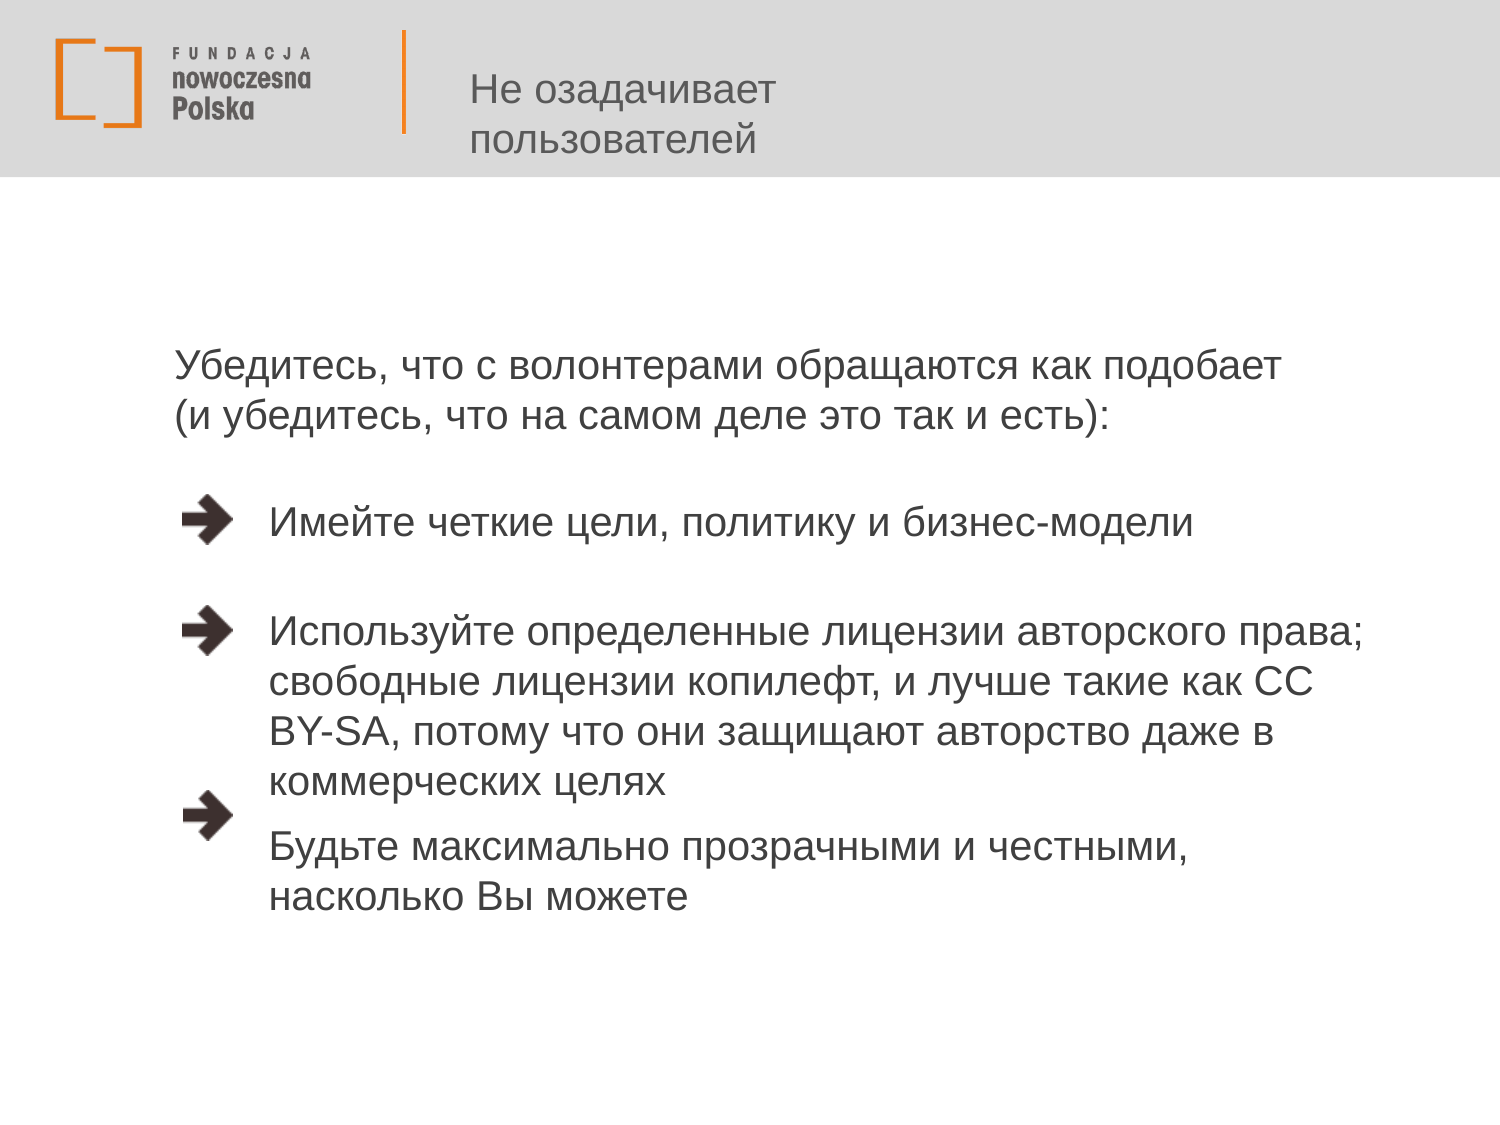

Не озадачивает пользователей
Убедитесь, что с волонтерами обращаются как подобает (и убедитесь, что на самом деле это так и есть):
Имейте четкие цели, политику и бизнес-модели
Используйте определенные лицензии авторского права; свободные лицензии копилефт, и лучше такие как CC BY-SA, потому что они защищают авторство даже в коммерческих целях
Будьте максимально прозрачными и честными, насколько Вы можете